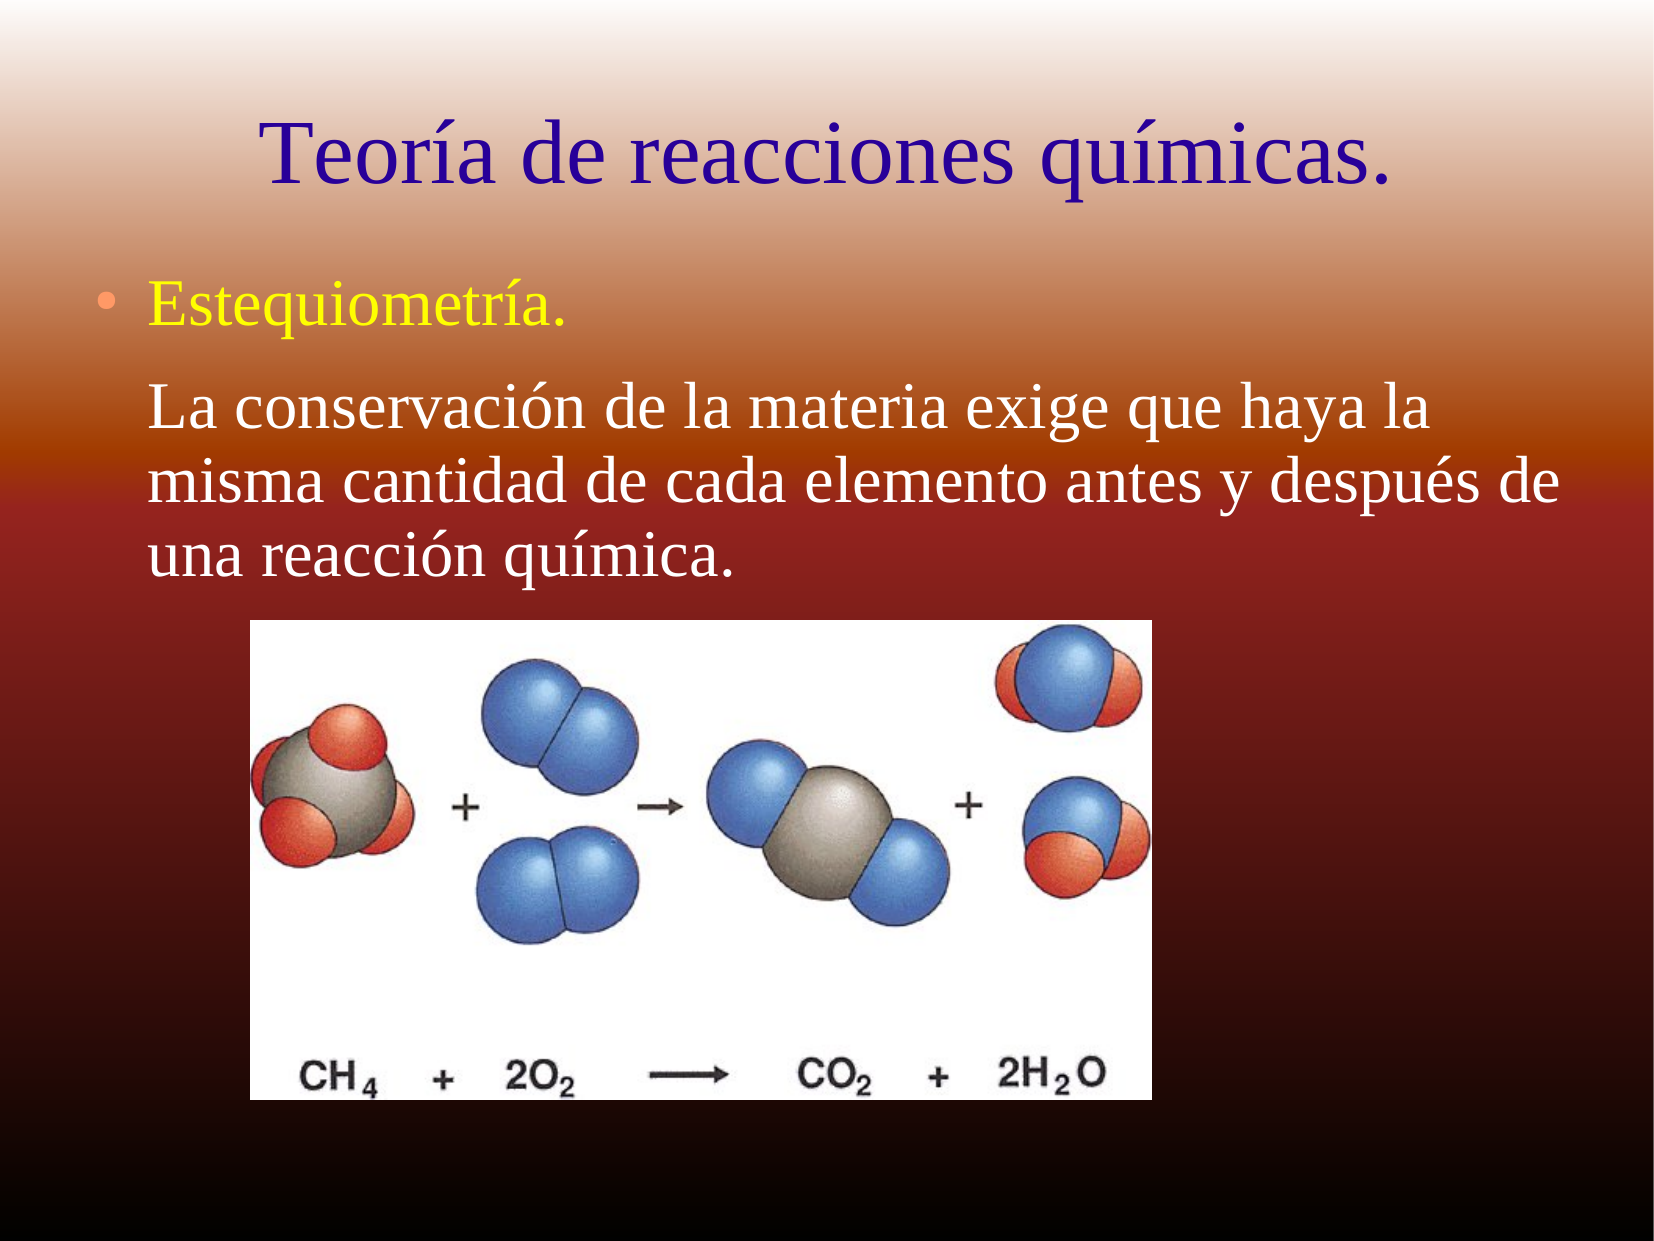

# Teoría de reacciones químicas.
Estequiometría.
La conservación de la materia exige que haya la misma cantidad de cada elemento antes y después de una reacción química.